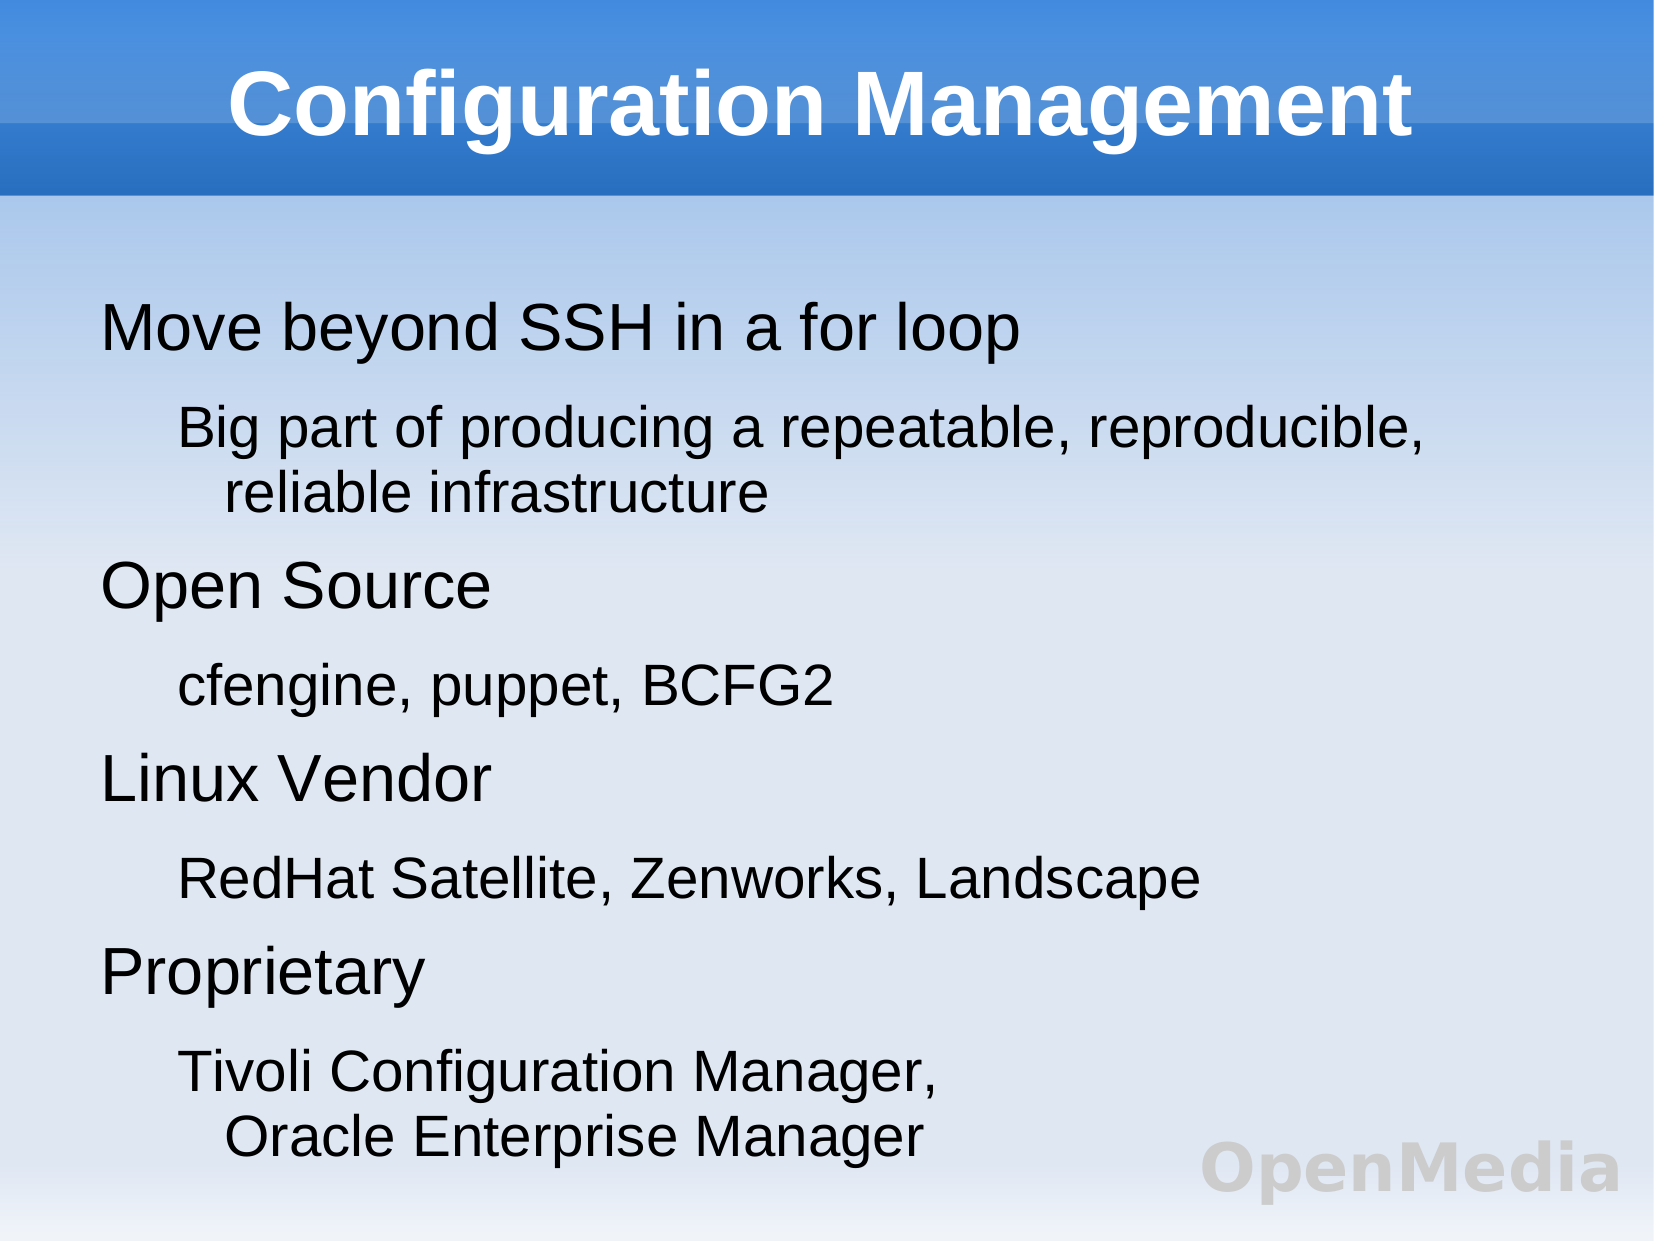

# Configuration Management
Move beyond SSH in a for loop
Big part of producing a repeatable, reproducible, reliable infrastructure
Open Source
cfengine, puppet, BCFG2
Linux Vendor
RedHat Satellite, Zenworks, Landscape
Proprietary
Tivoli Configuration Manager,
Oracle Enterprise Manager
14